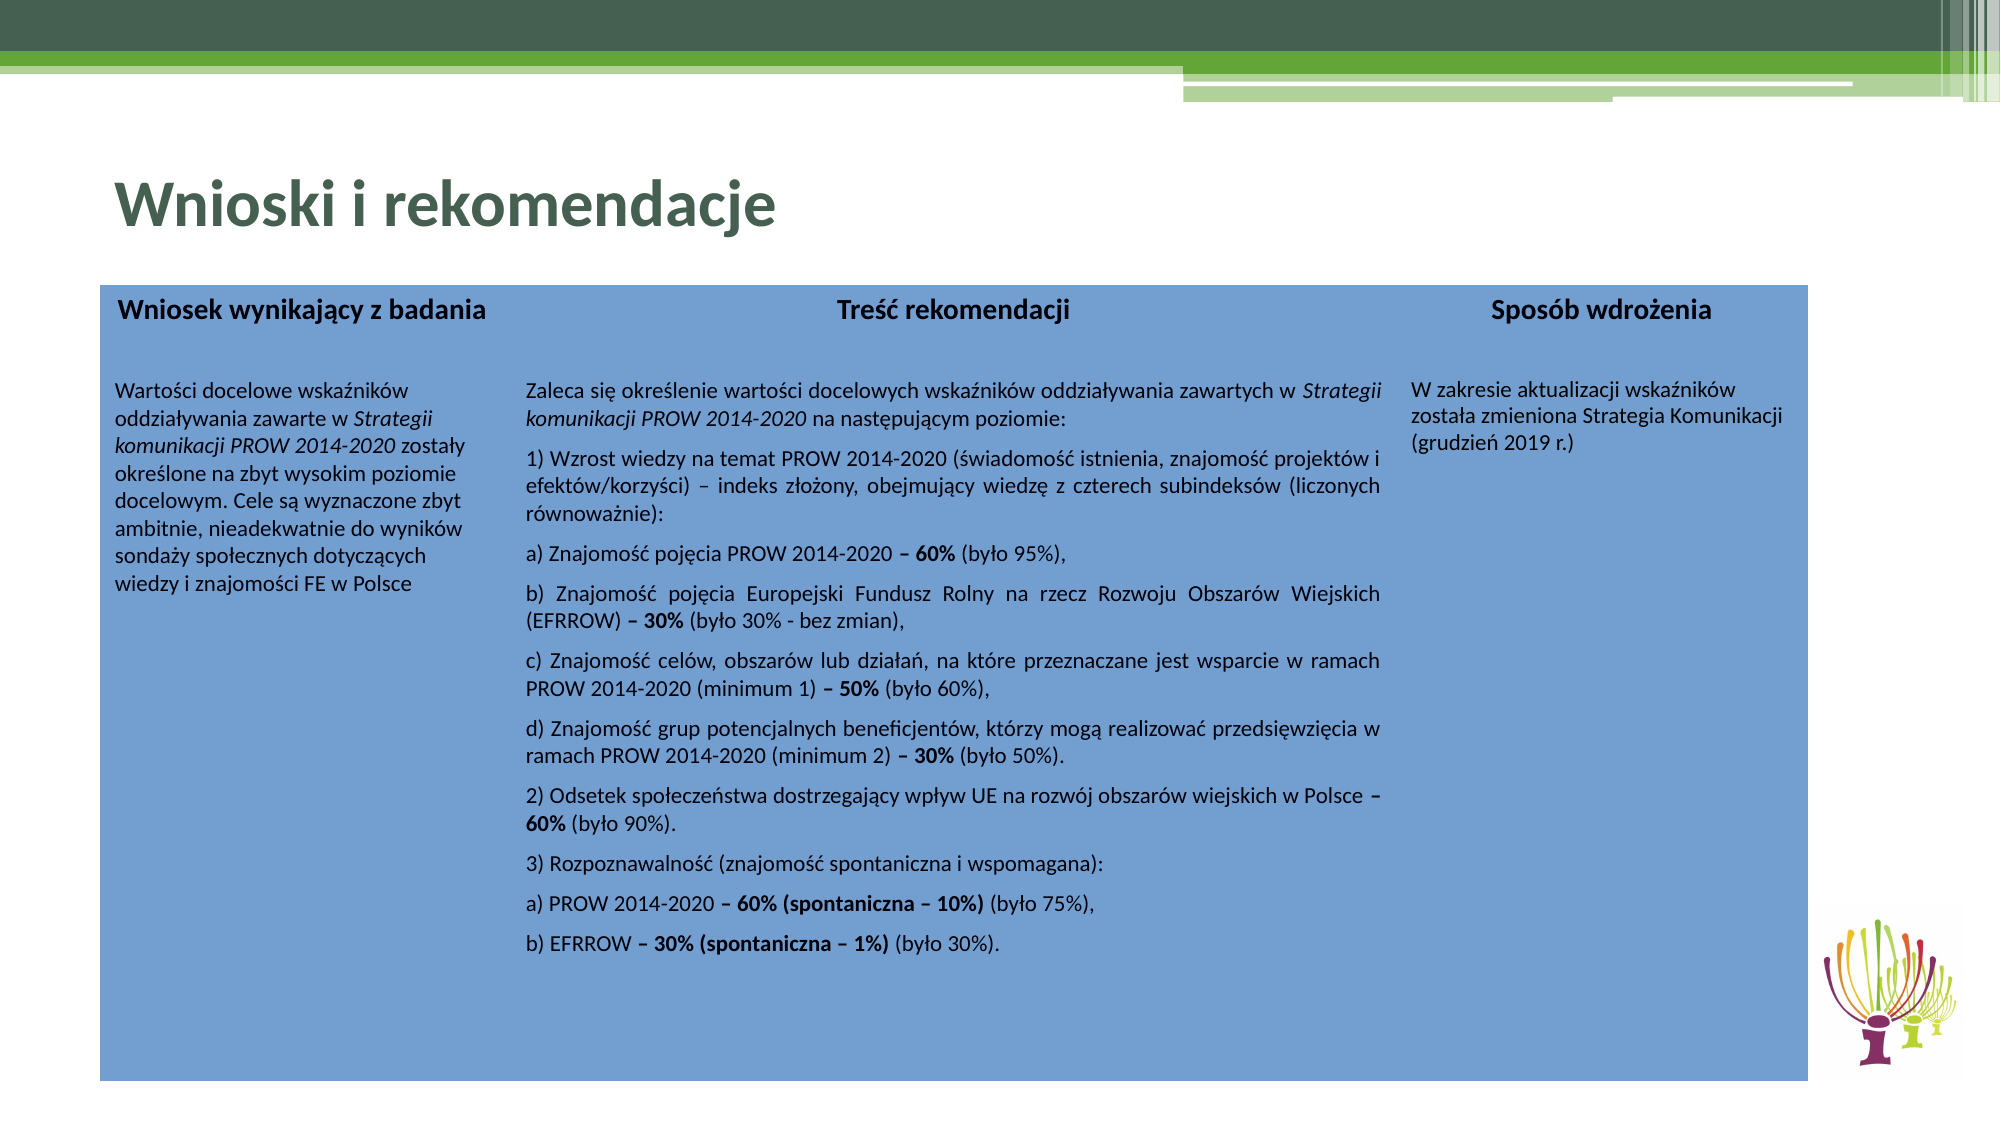

# Wnioski i rekomendacje
| Wniosek wynikający z badania | Treść rekomendacji | Sposób wdrożenia |
| --- | --- | --- |
| Wartości docelowe wskaźników oddziaływania zawarte w Strategii komunikacji PROW 2014-2020 zostały określone na zbyt wysokim poziomie docelowym. Cele są wyznaczone zbyt ambitnie, nieadekwatnie do wyników sondaży społecznych dotyczących wiedzy i znajomości FE w Polsce | Zaleca się określenie wartości docelowych wskaźników oddziaływania zawartych w Strategii komunikacji PROW 2014-2020 na następującym poziomie: 1) Wzrost wiedzy na temat PROW 2014-2020 (świadomość istnienia, znajomość projektów i efektów/korzyści) – indeks złożony, obejmujący wiedzę z czterech subindeksów (liczonych równoważnie): a) Znajomość pojęcia PROW 2014-2020 – 60% (było 95%), b) Znajomość pojęcia Europejski Fundusz Rolny na rzecz Rozwoju Obszarów Wiejskich (EFRROW) – 30% (było 30% - bez zmian), c) Znajomość celów, obszarów lub działań, na które przeznaczane jest wsparcie w ramach PROW 2014-2020 (minimum 1) – 50% (było 60%), d) Znajomość grup potencjalnych beneficjentów, którzy mogą realizować przedsięwzięcia w ramach PROW 2014-2020 (minimum 2) – 30% (było 50%). 2) Odsetek społeczeństwa dostrzegający wpływ UE na rozwój obszarów wiejskich w Polsce – 60% (było 90%). 3) Rozpoznawalność (znajomość spontaniczna i wspomagana): a) PROW 2014-2020 – 60% (spontaniczna – 10%) (było 75%), b) EFRROW – 30% (spontaniczna – 1%) (było 30%). | W zakresie aktualizacji wskaźników została zmieniona Strategia Komunikacji (grudzień 2019 r.) |
4,3%